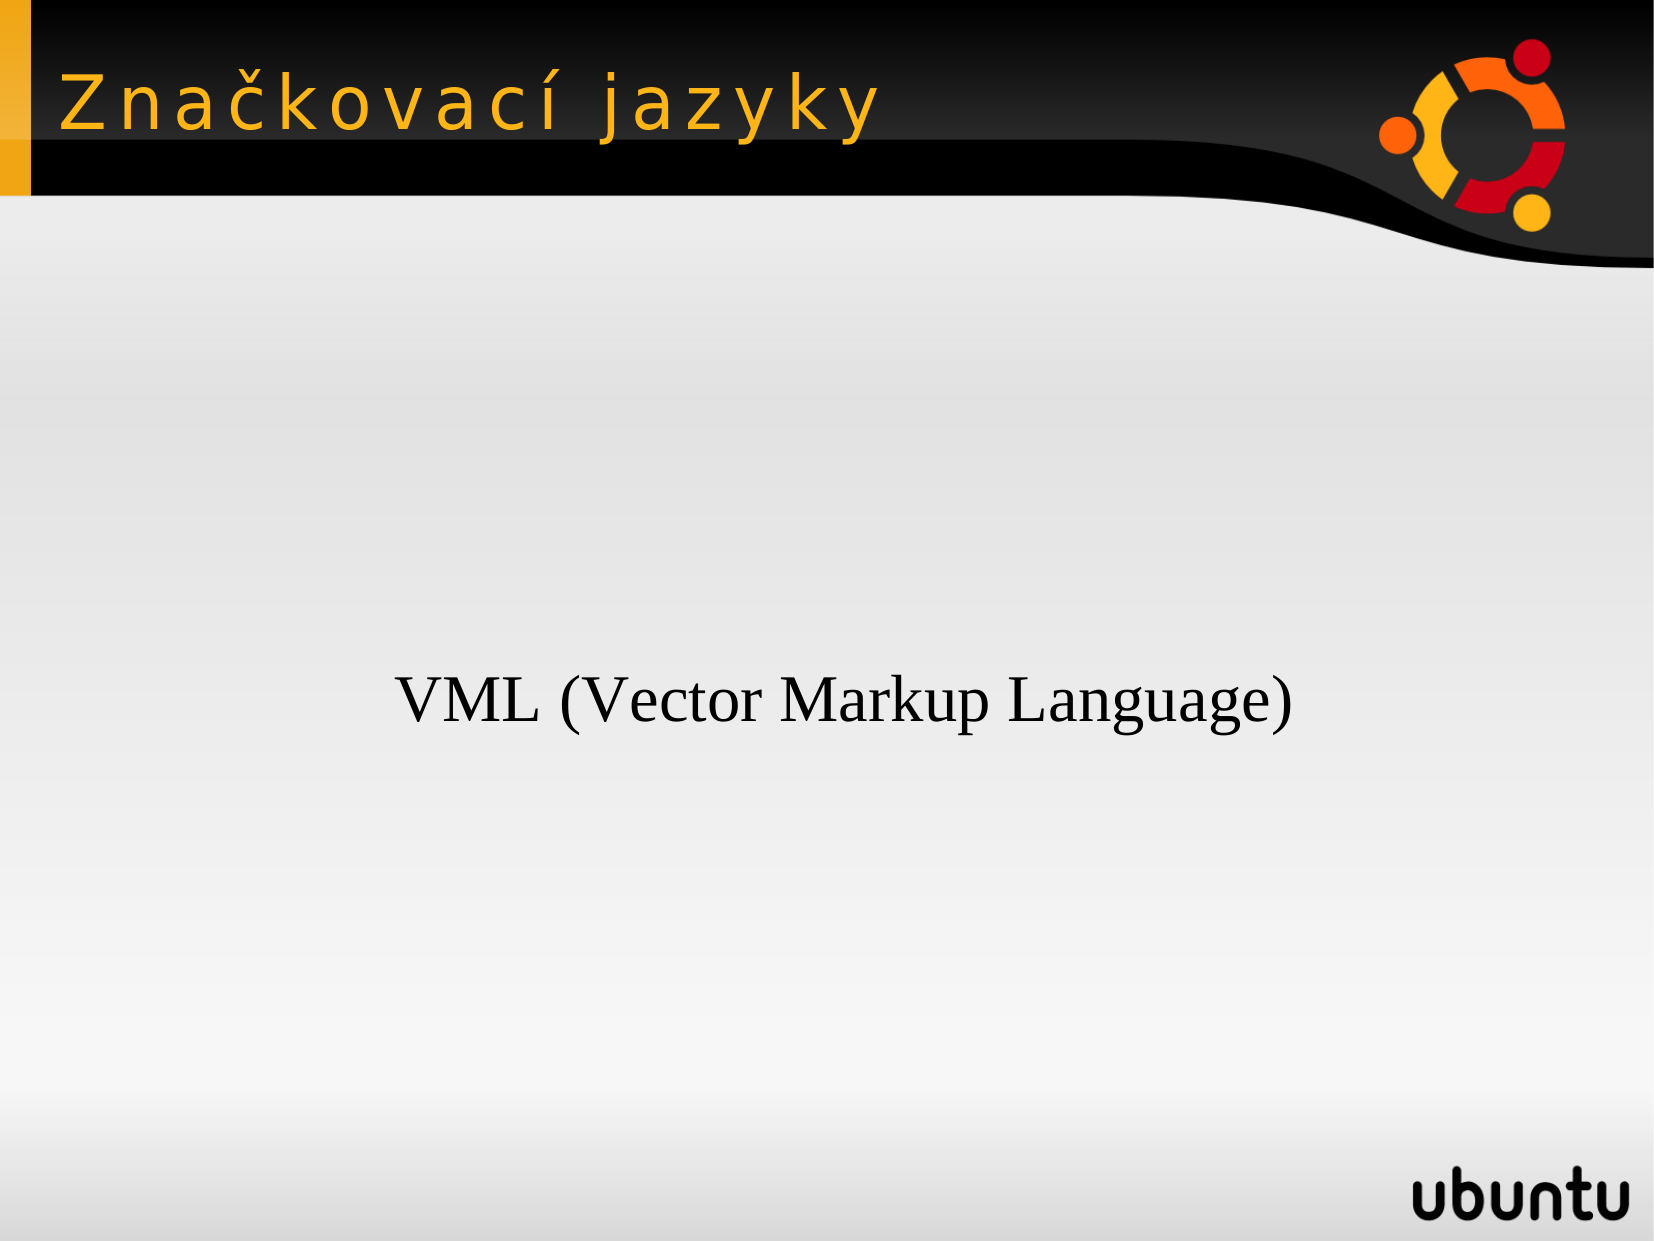

# Značkovací jazyky
VML (Vector Markup Language)